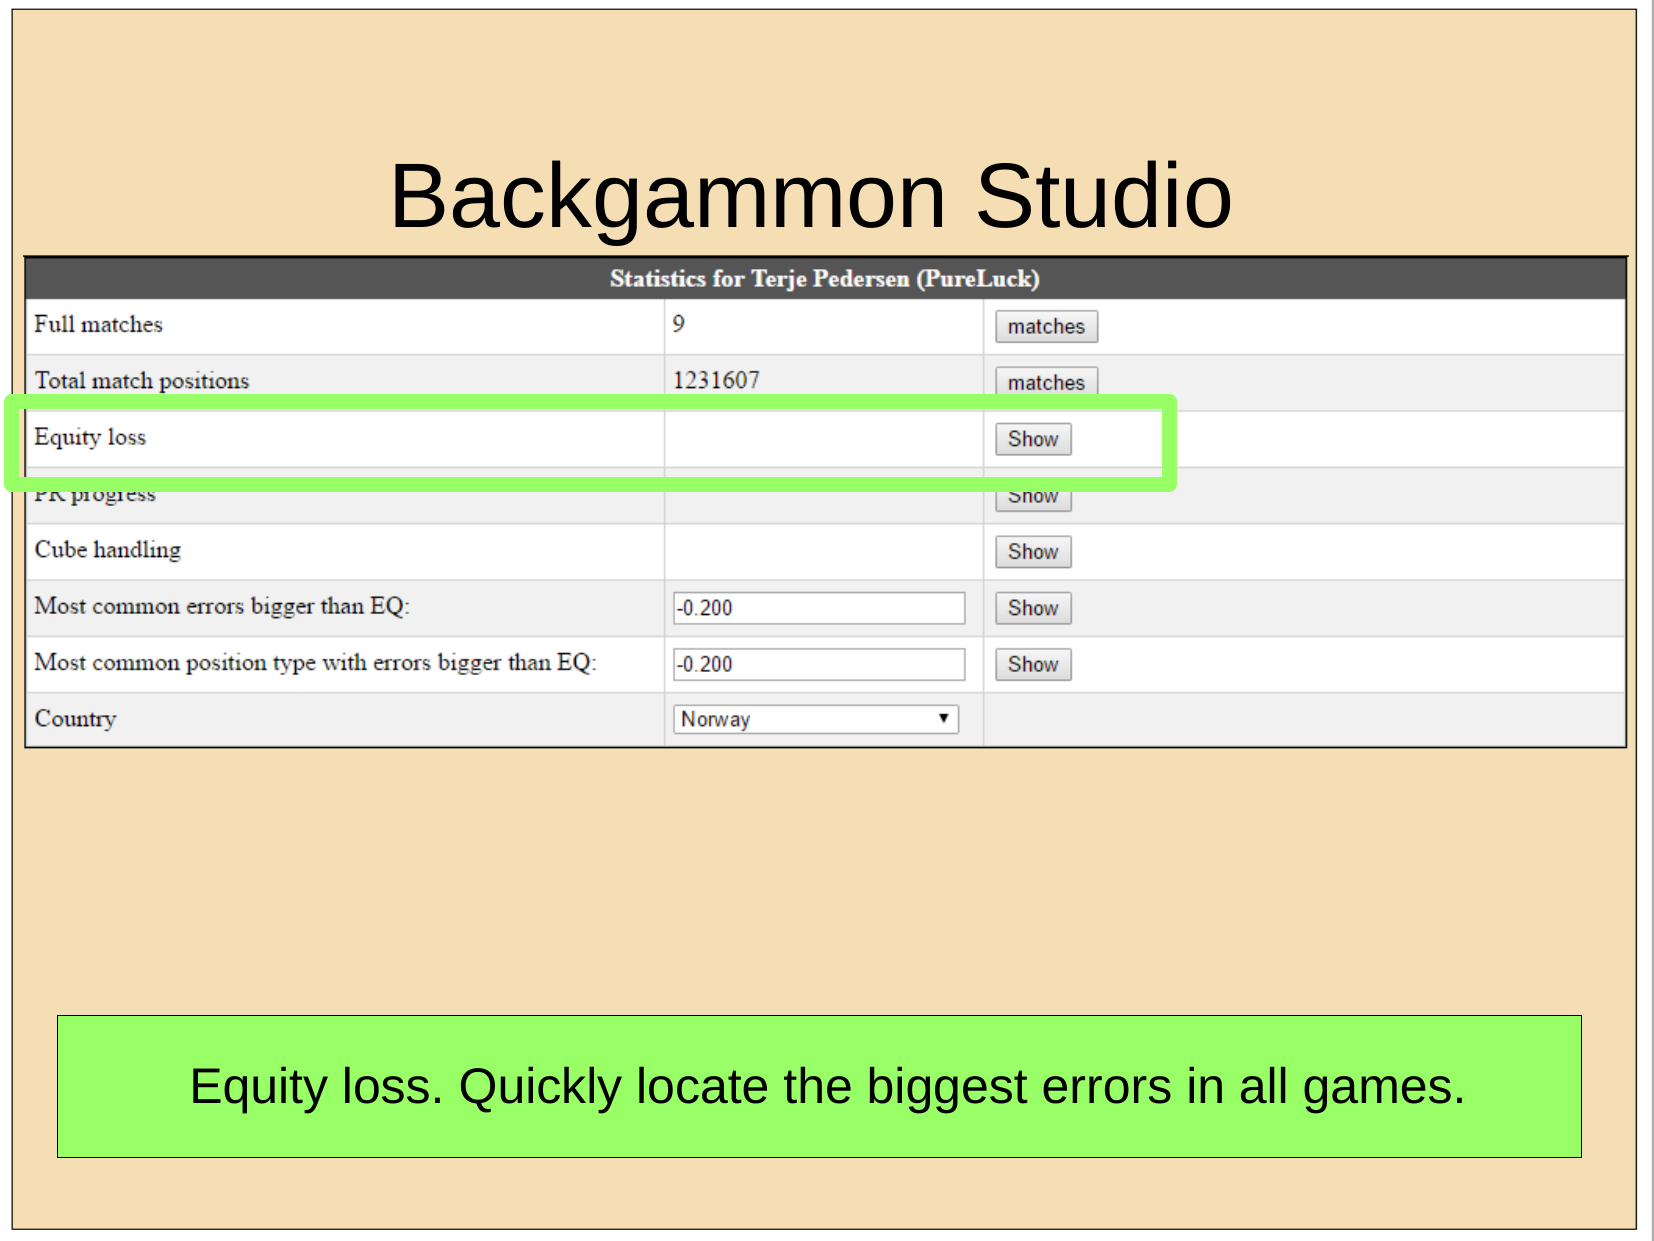

# Backgammon Studio
Equity loss. Quickly locate the biggest errors in all games.